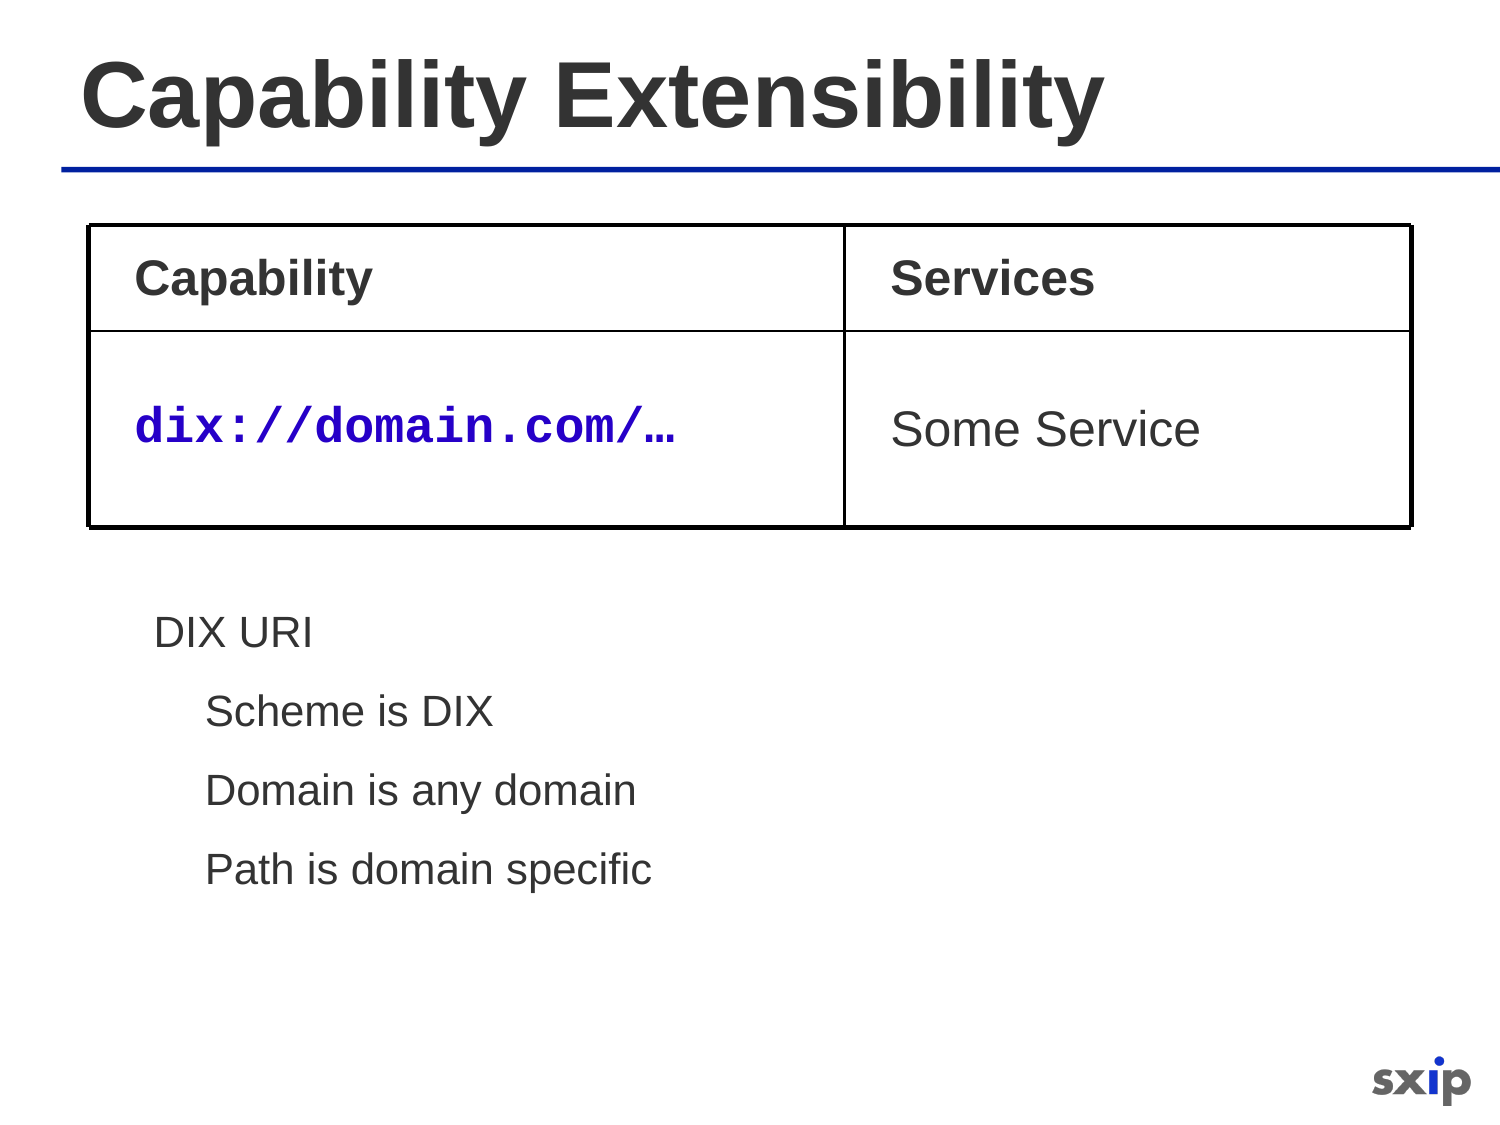

# Capability Extensibility
Capability
Services
dix://domain.com/…
Some Service
DIX URI
Scheme is DIX
Domain is any domain
Path is domain specific